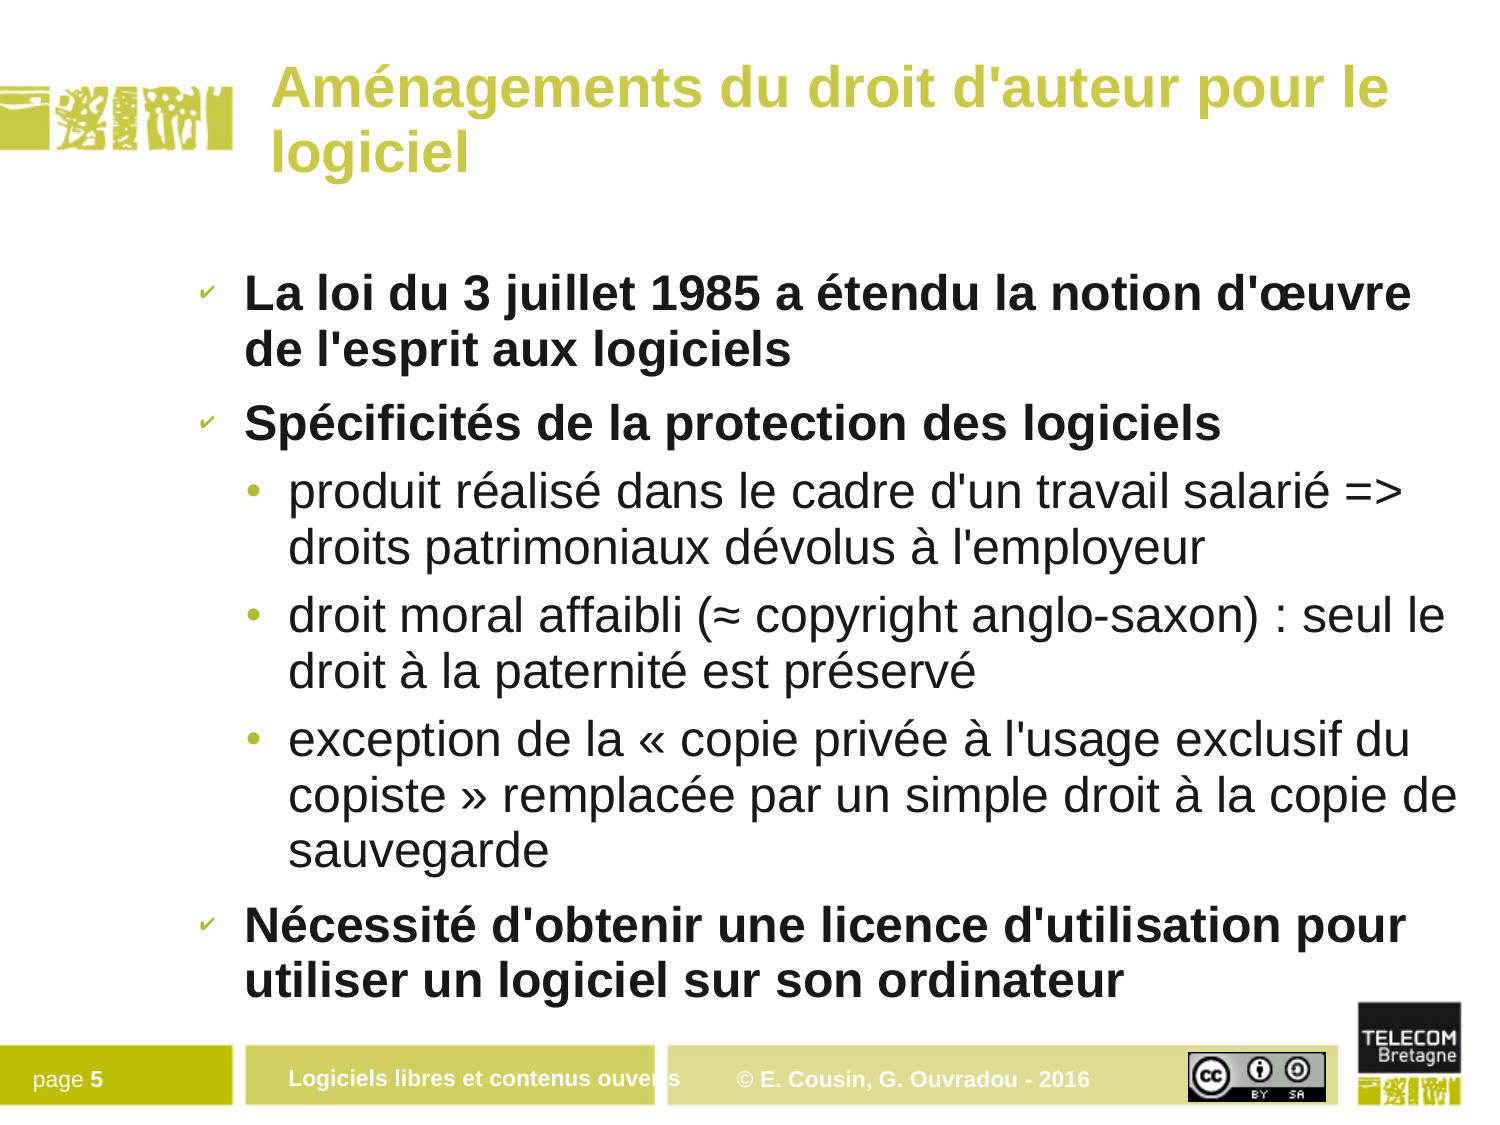

# Aménagements du droit d'auteur pour le logiciel
La loi du 3 juillet 1985 a étendu la notion d'œuvre de l'esprit aux logiciels
Spécificités de la protection des logiciels
produit réalisé dans le cadre d'un travail salarié => droits patrimoniaux dévolus à l'employeur
droit moral affaibli (≈ copyright anglo-saxon) : seul le droit à la paternité est préservé
exception de la « copie privée à l'usage exclusif du copiste » remplacée par un simple droit à la copie de sauvegarde
Nécessité d'obtenir une licence d'utilisation pour utiliser un logiciel sur son ordinateur
5
© E. Cousin, G. Ouvradou - 2016